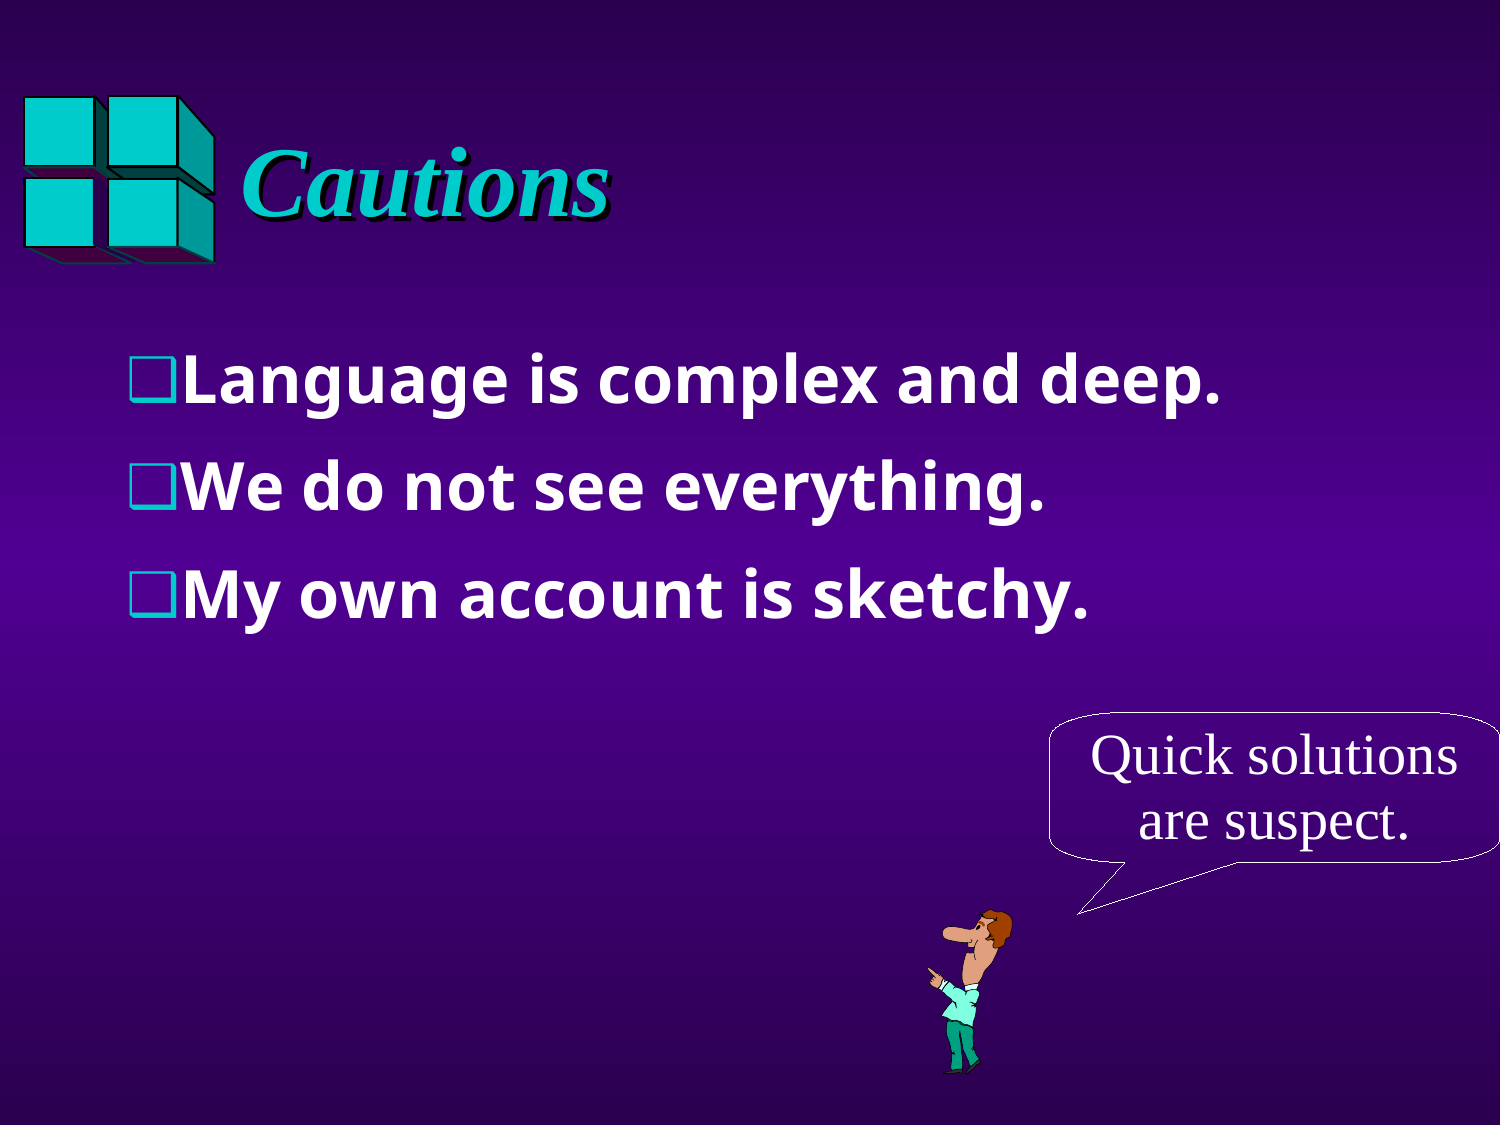

# Cautions
Language is complex and deep.
We do not see everything.
My own account is sketchy.
Quick solutions
are suspect.